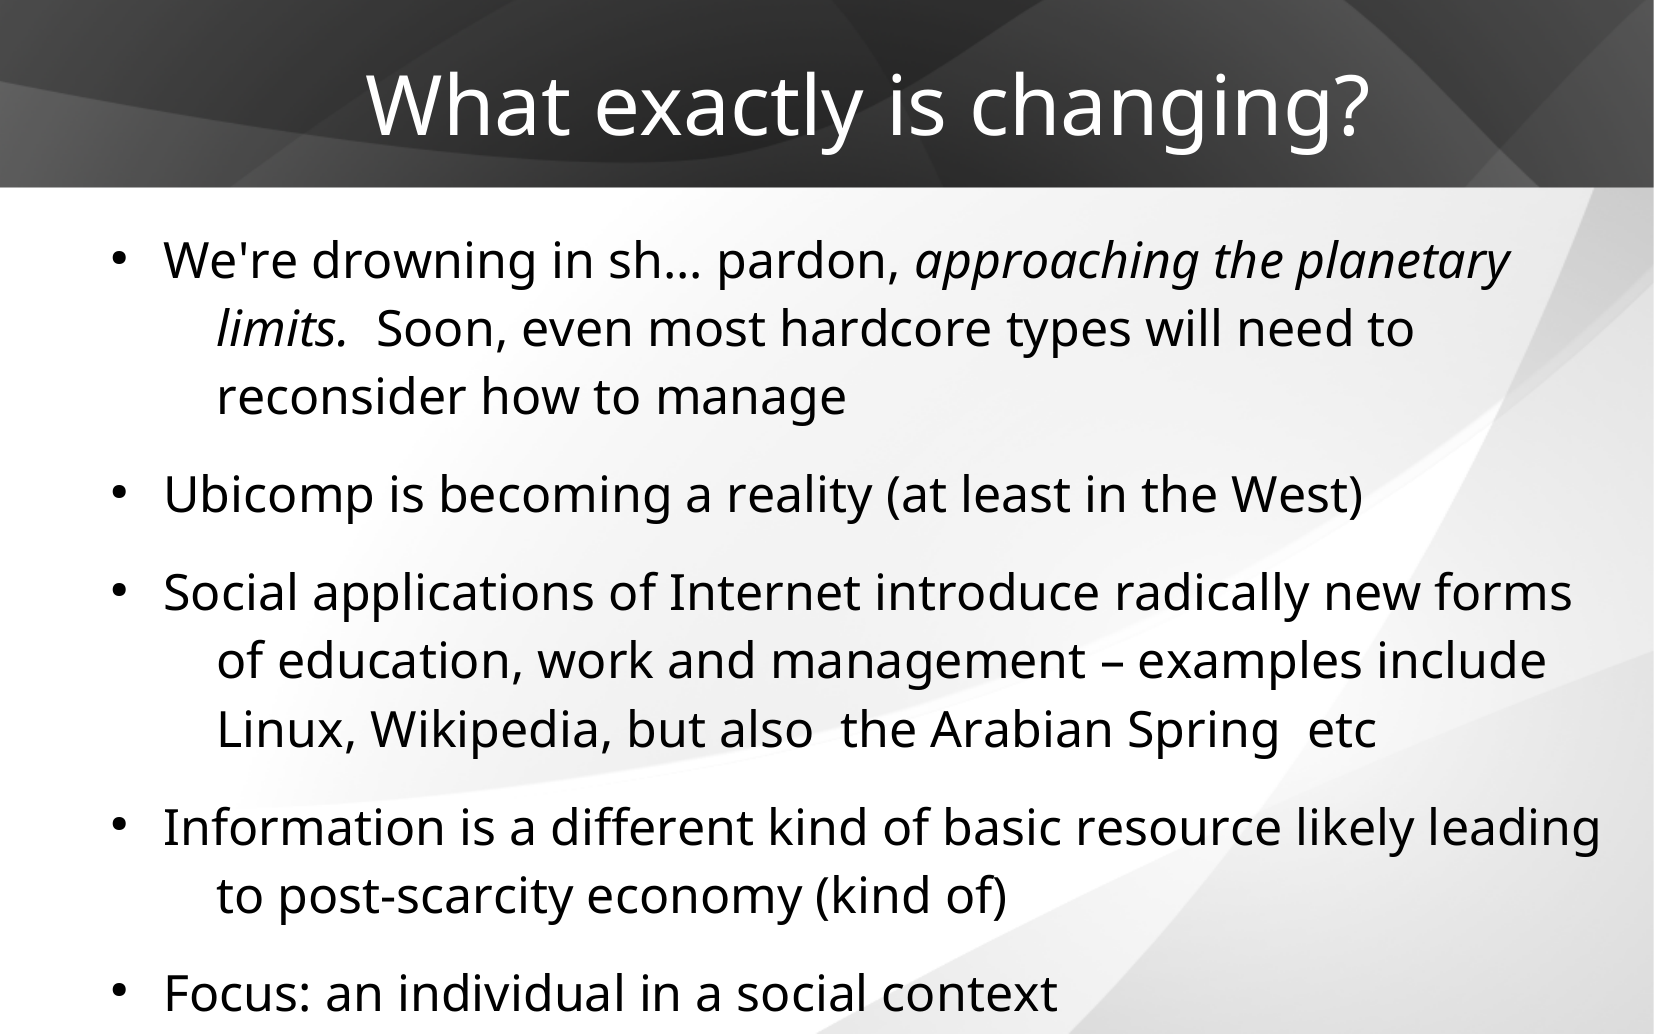

# What exactly is changing?
We're drowning in sh... pardon, approaching the planetary limits. Soon, even most hardcore types will need to reconsider how to manage
Ubicomp is becoming a reality (at least in the West)
Social applications of Internet introduce radically new forms of education, work and management – examples include Linux, Wikipedia, but also the Arabian Spring etc
Information is a different kind of basic resource likely leading to post-scarcity economy (kind of)
Focus: an individual in a social context